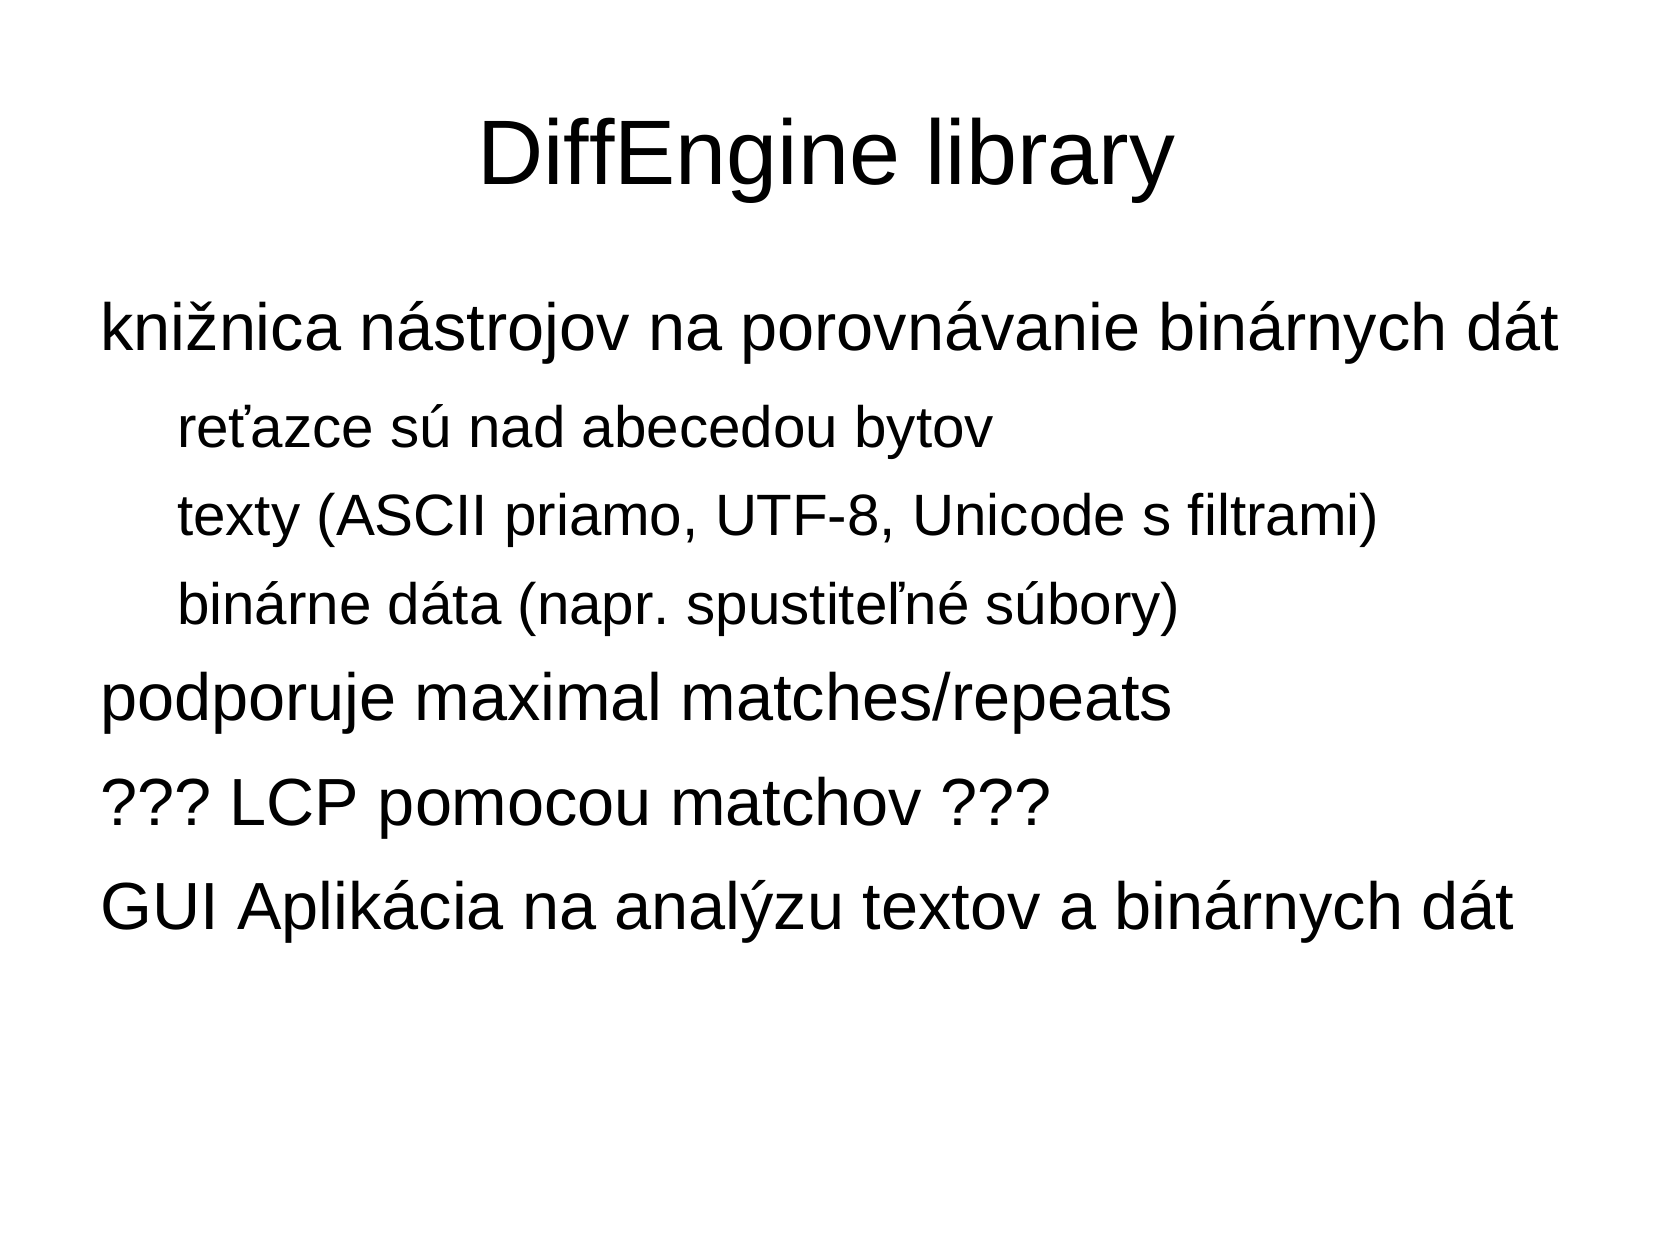

# DiffEngine library
knižnica nástrojov na porovnávanie binárnych dát
reťazce sú nad abecedou bytov
texty (ASCII priamo, UTF-8, Unicode s filtrami)
binárne dáta (napr. spustiteľné súbory)
podporuje maximal matches/repeats
??? LCP pomocou matchov ???
GUI Aplikácia na analýzu textov a binárnych dát